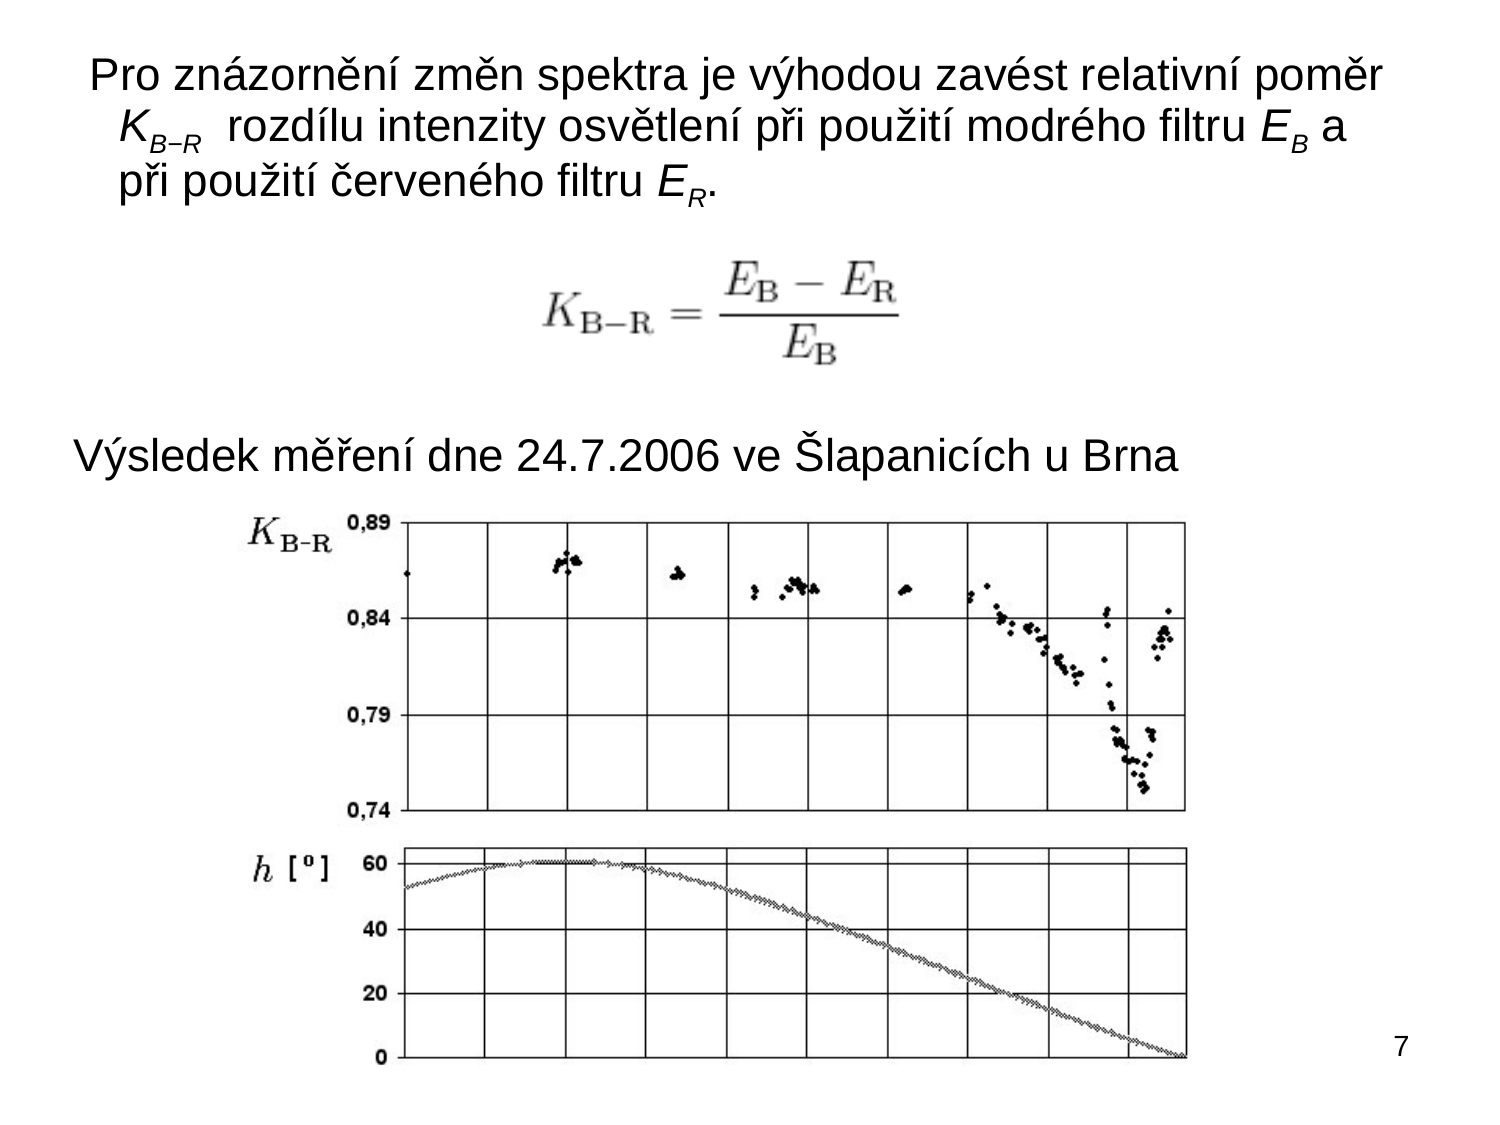

Pro znázornění změn spektra je výhodou zavést relativní poměr KB−R rozdílu intenzity osvětlení při použití modrého filtru EB a při použití červeného filtru ER.
Výsledek měření dne 24.7.2006 ve Šlapanicích u Brna
7